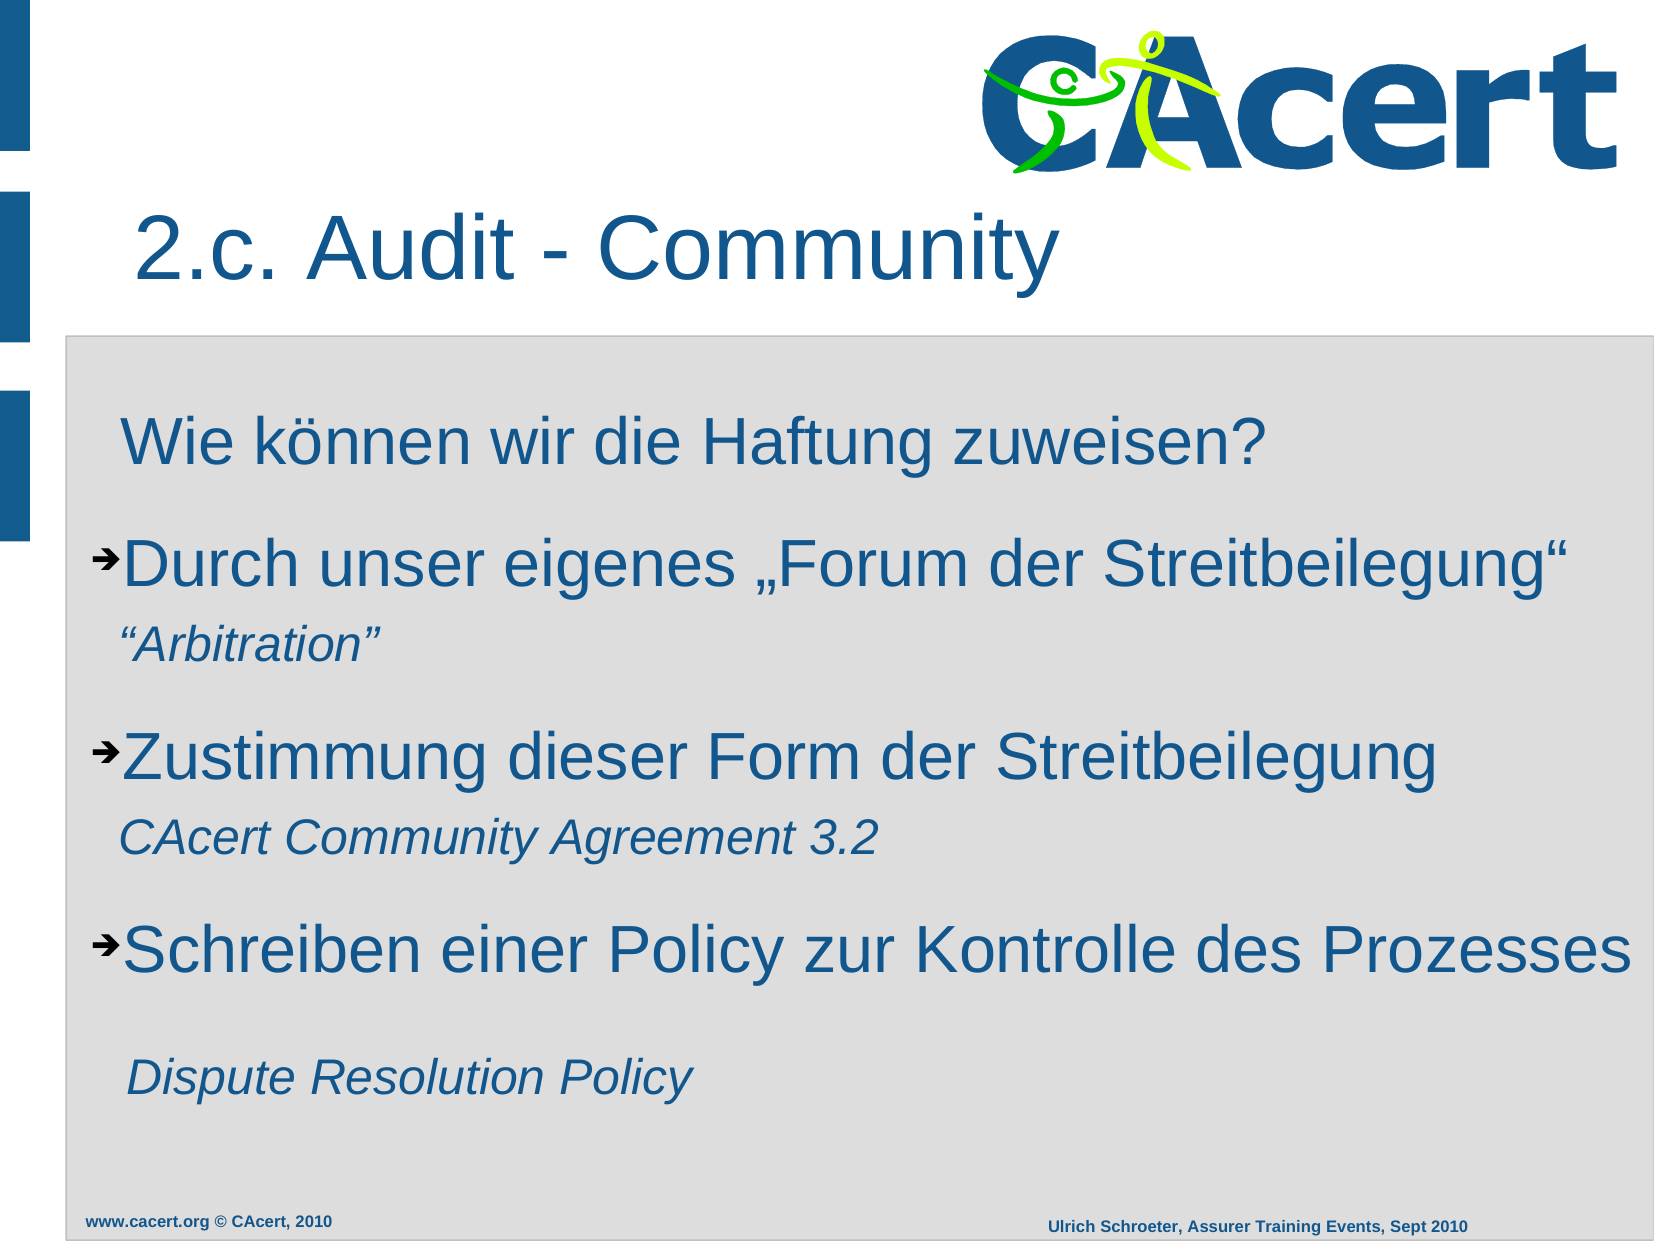

2.c. Audit - Community
Wie können wir die Haftung zuweisen?
Durch unser eigenes „Forum der Streitbeilegung“
 “Arbitration”
Zustimmung dieser Form der Streitbeilegung
 CAcert Community Agreement 3.2
Schreiben einer Policy zur Kontrolle des Prozesses
 Dispute Resolution Policy